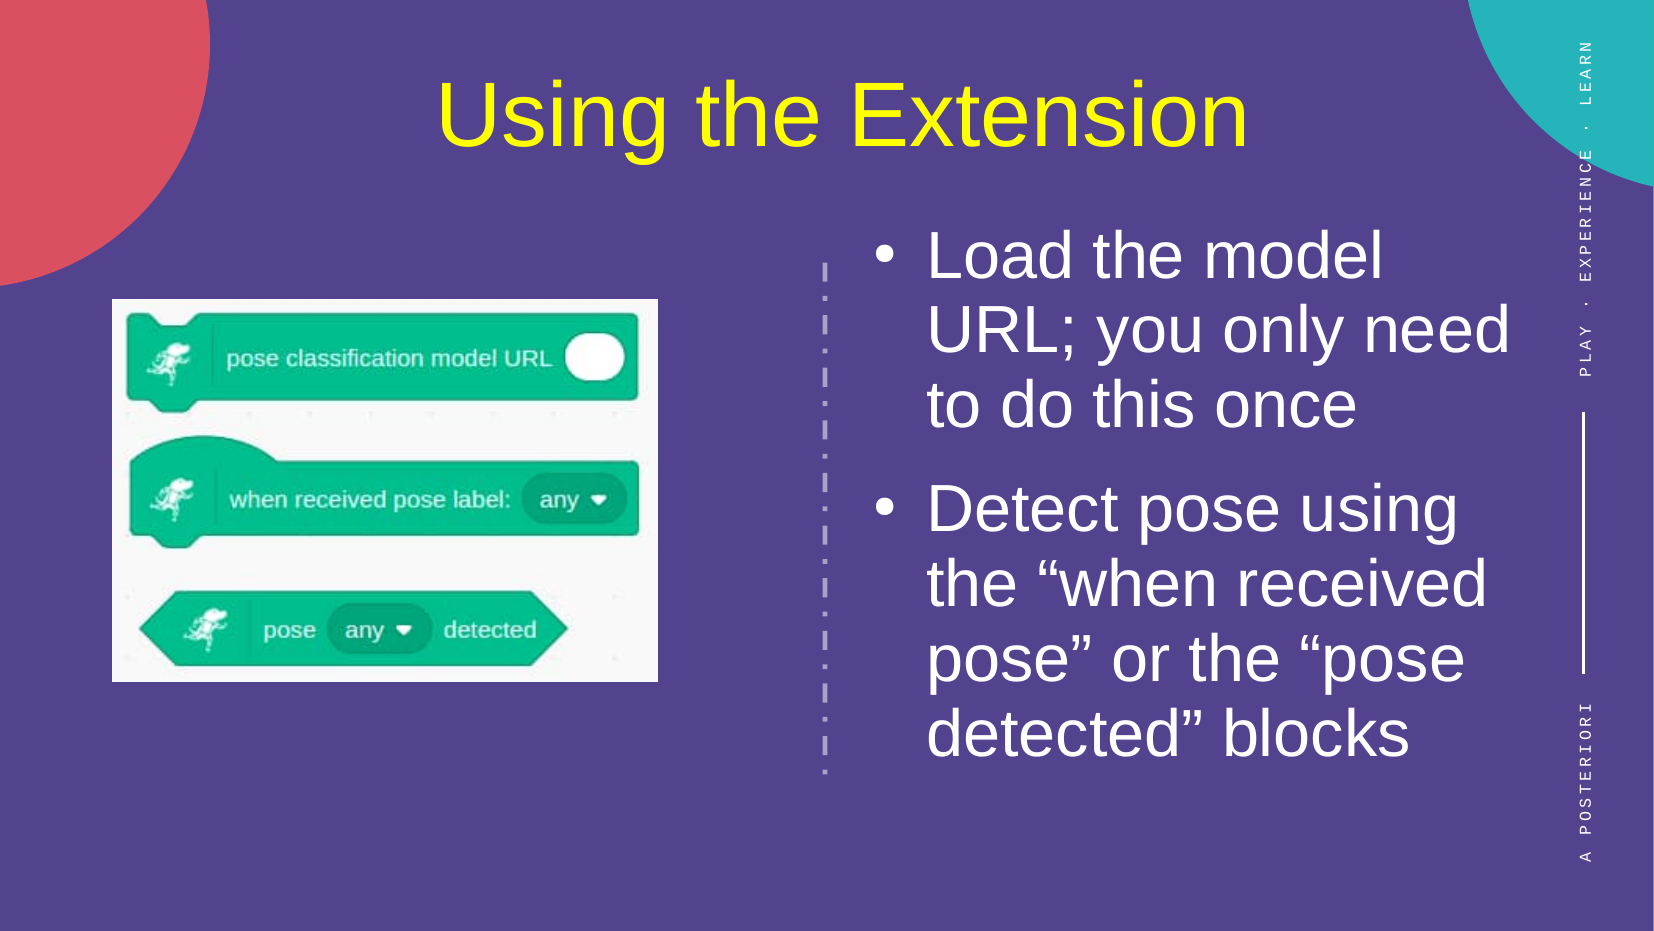

# Using the Extension
Load the model URL; you only need to do this once
Detect pose using the “when received pose” or the “pose detected” blocks